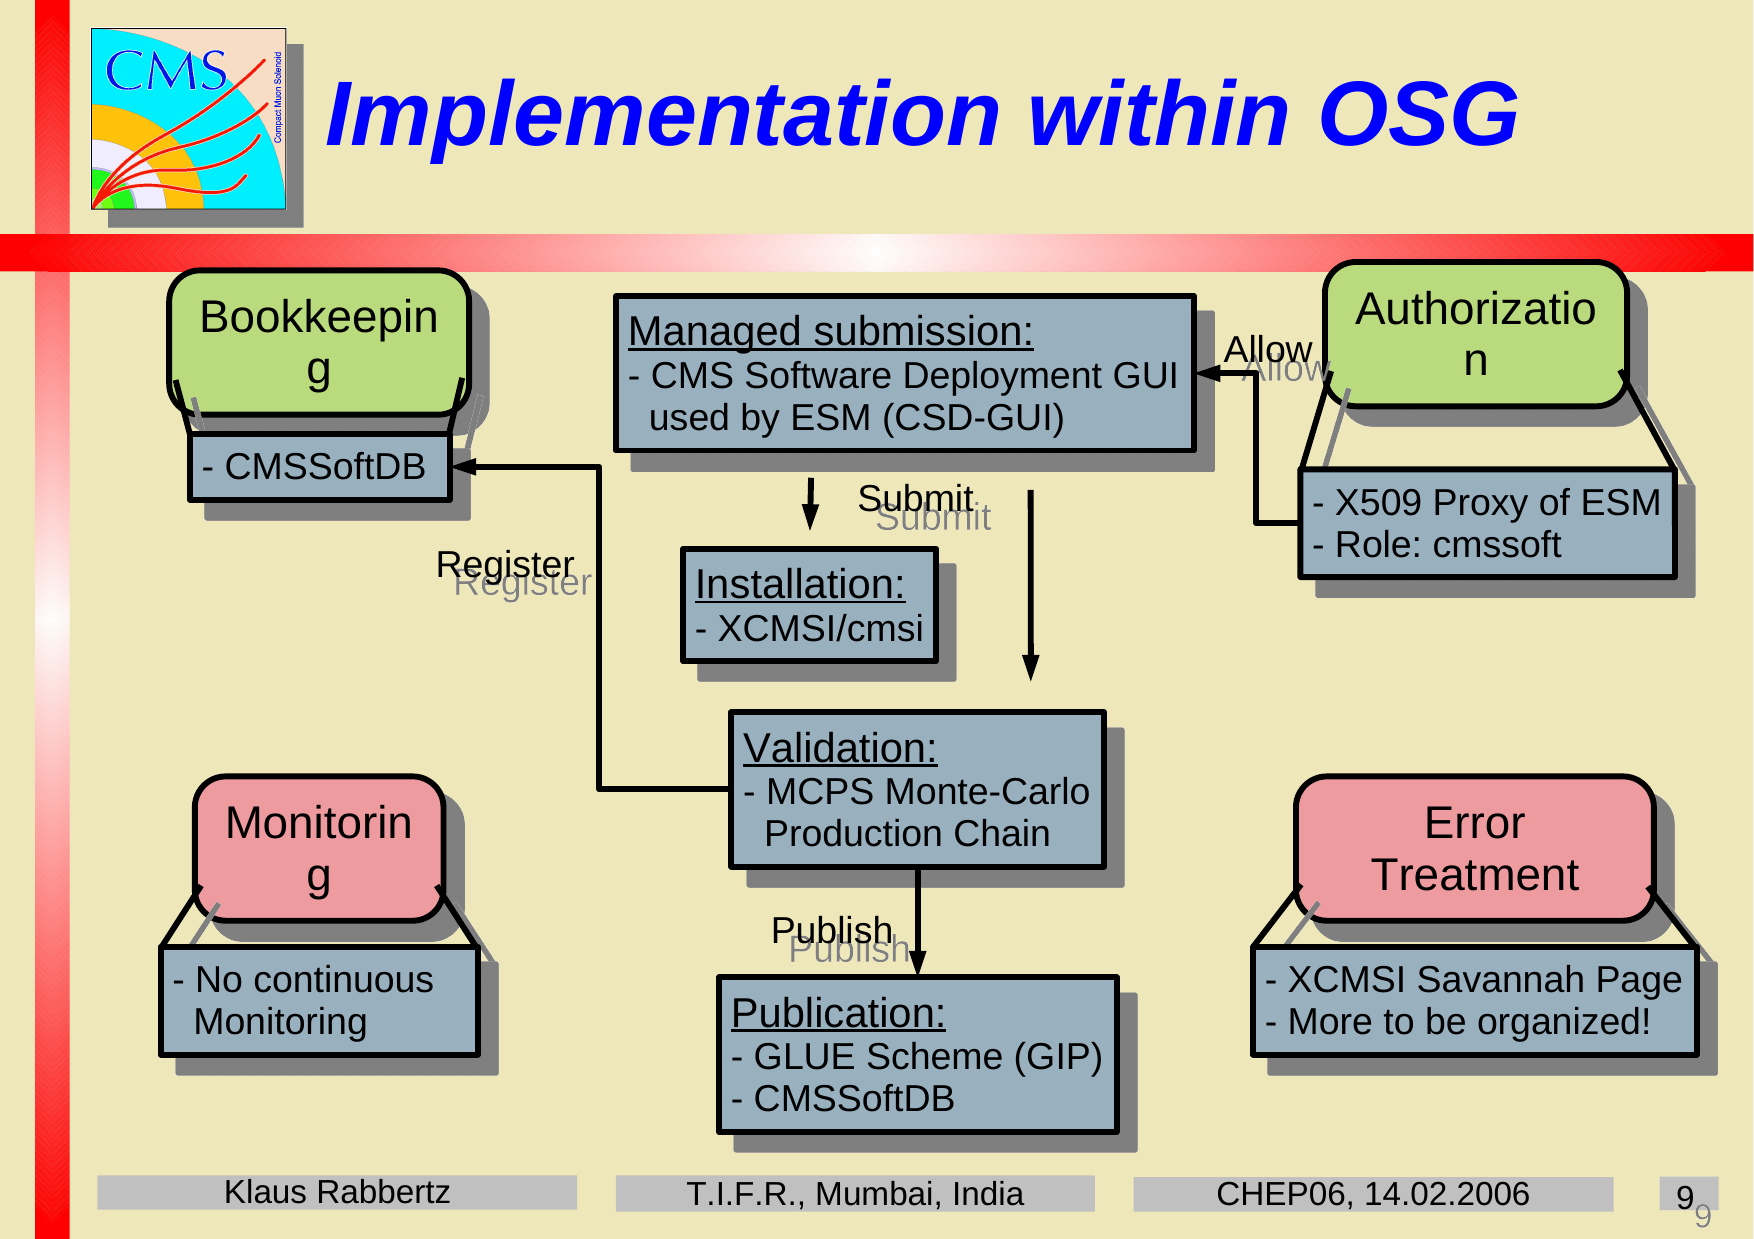

# Implementation within OSG
Authorization
Bookkeeping
Managed submission:
- CMS Software Deployment GUI
 used by ESM (CSD-GUI)
Allow
- CMSSoftDB
Submit
- X509 Proxy of ESM
- Role: cmssoft
Register
Installation:
- XCMSI/cmsi
Validation:
- MCPS Monte-Carlo
 Production Chain
Monitoring
Error Treatment
Publish
- No continuous
 Monitoring
- XCMSI Savannah Page
- More to be organized!
Publication:
- GLUE Scheme (GIP)
- CMSSoftDB